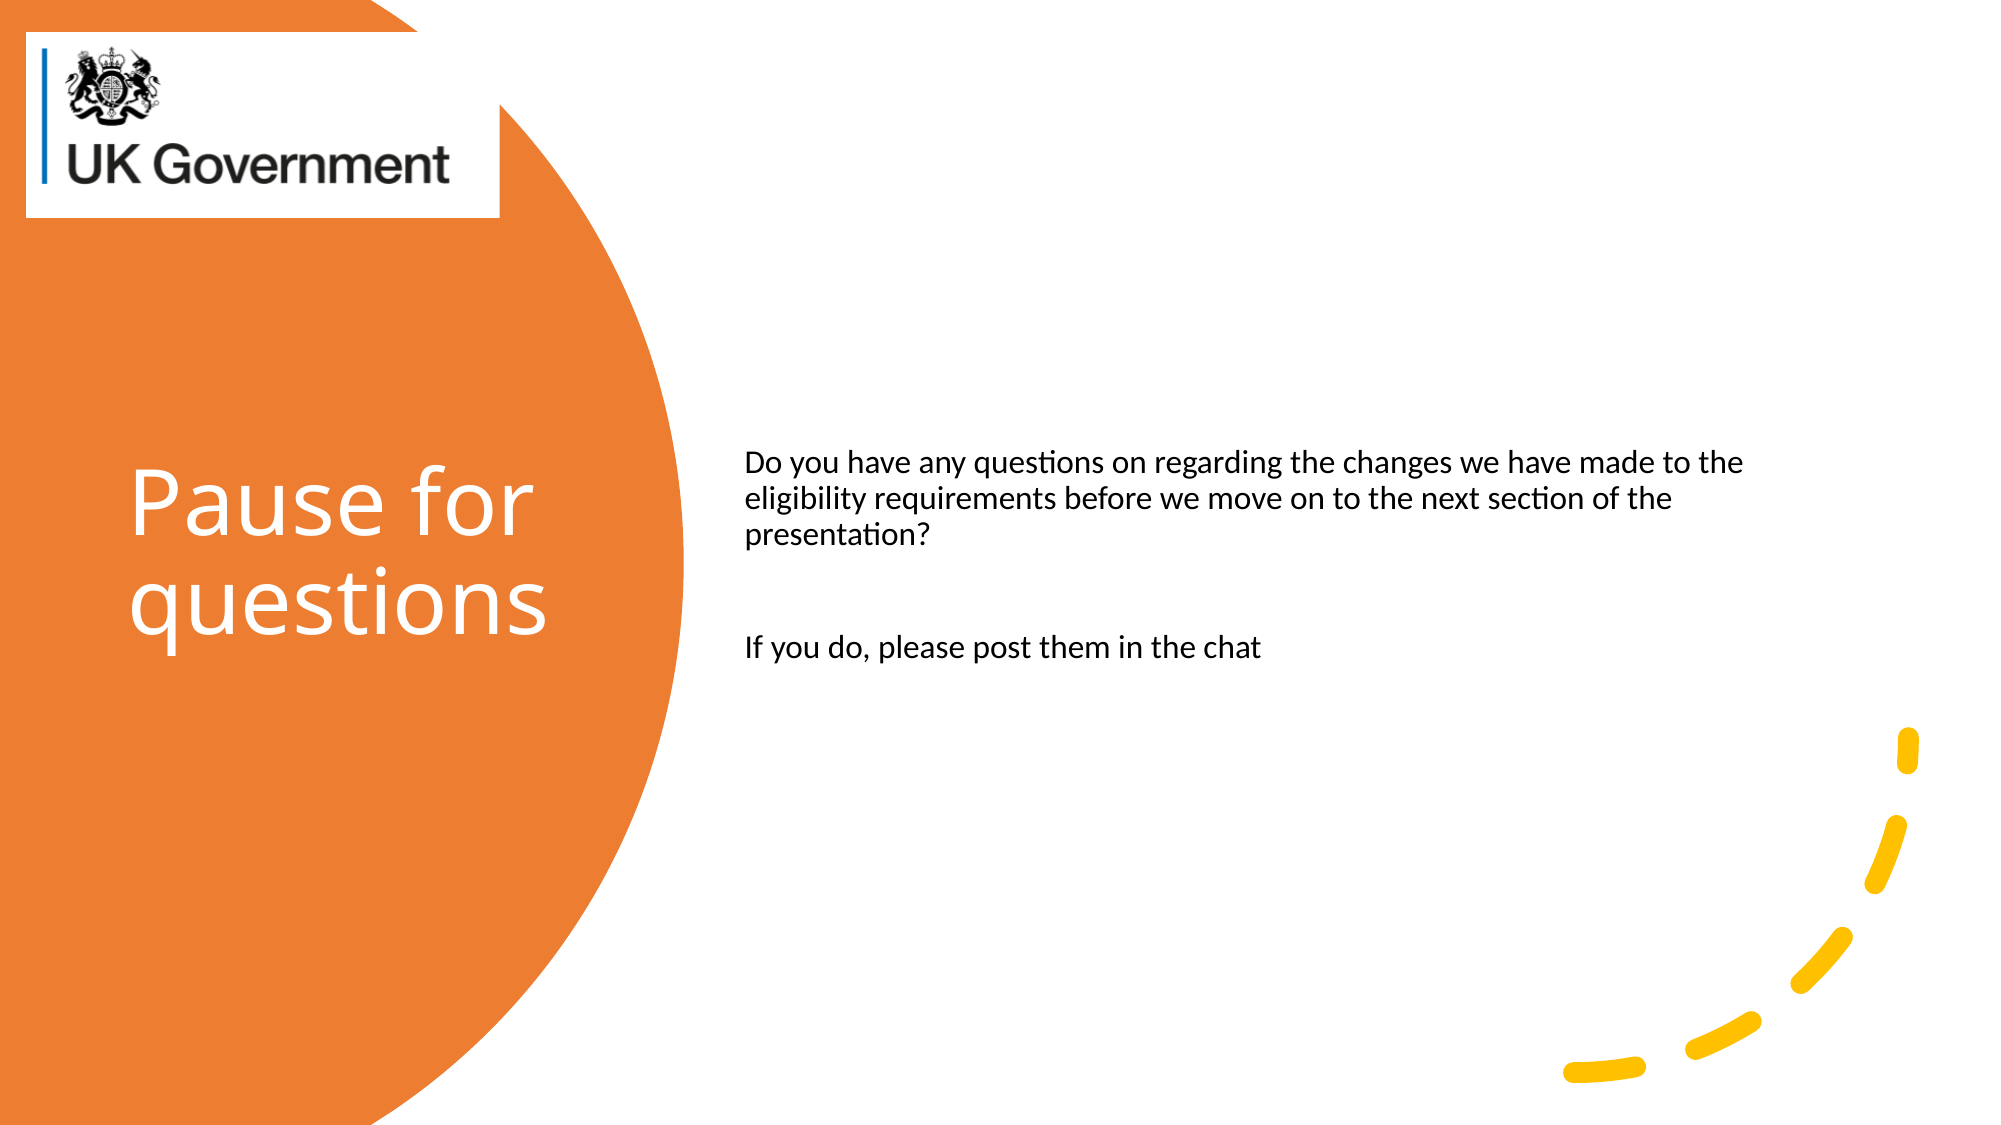

Do you have any questions on regarding the changes we have made to the eligibility requirements before we move on to the next section of the presentation?
If you do, please post them in the chat
# Pause for questions